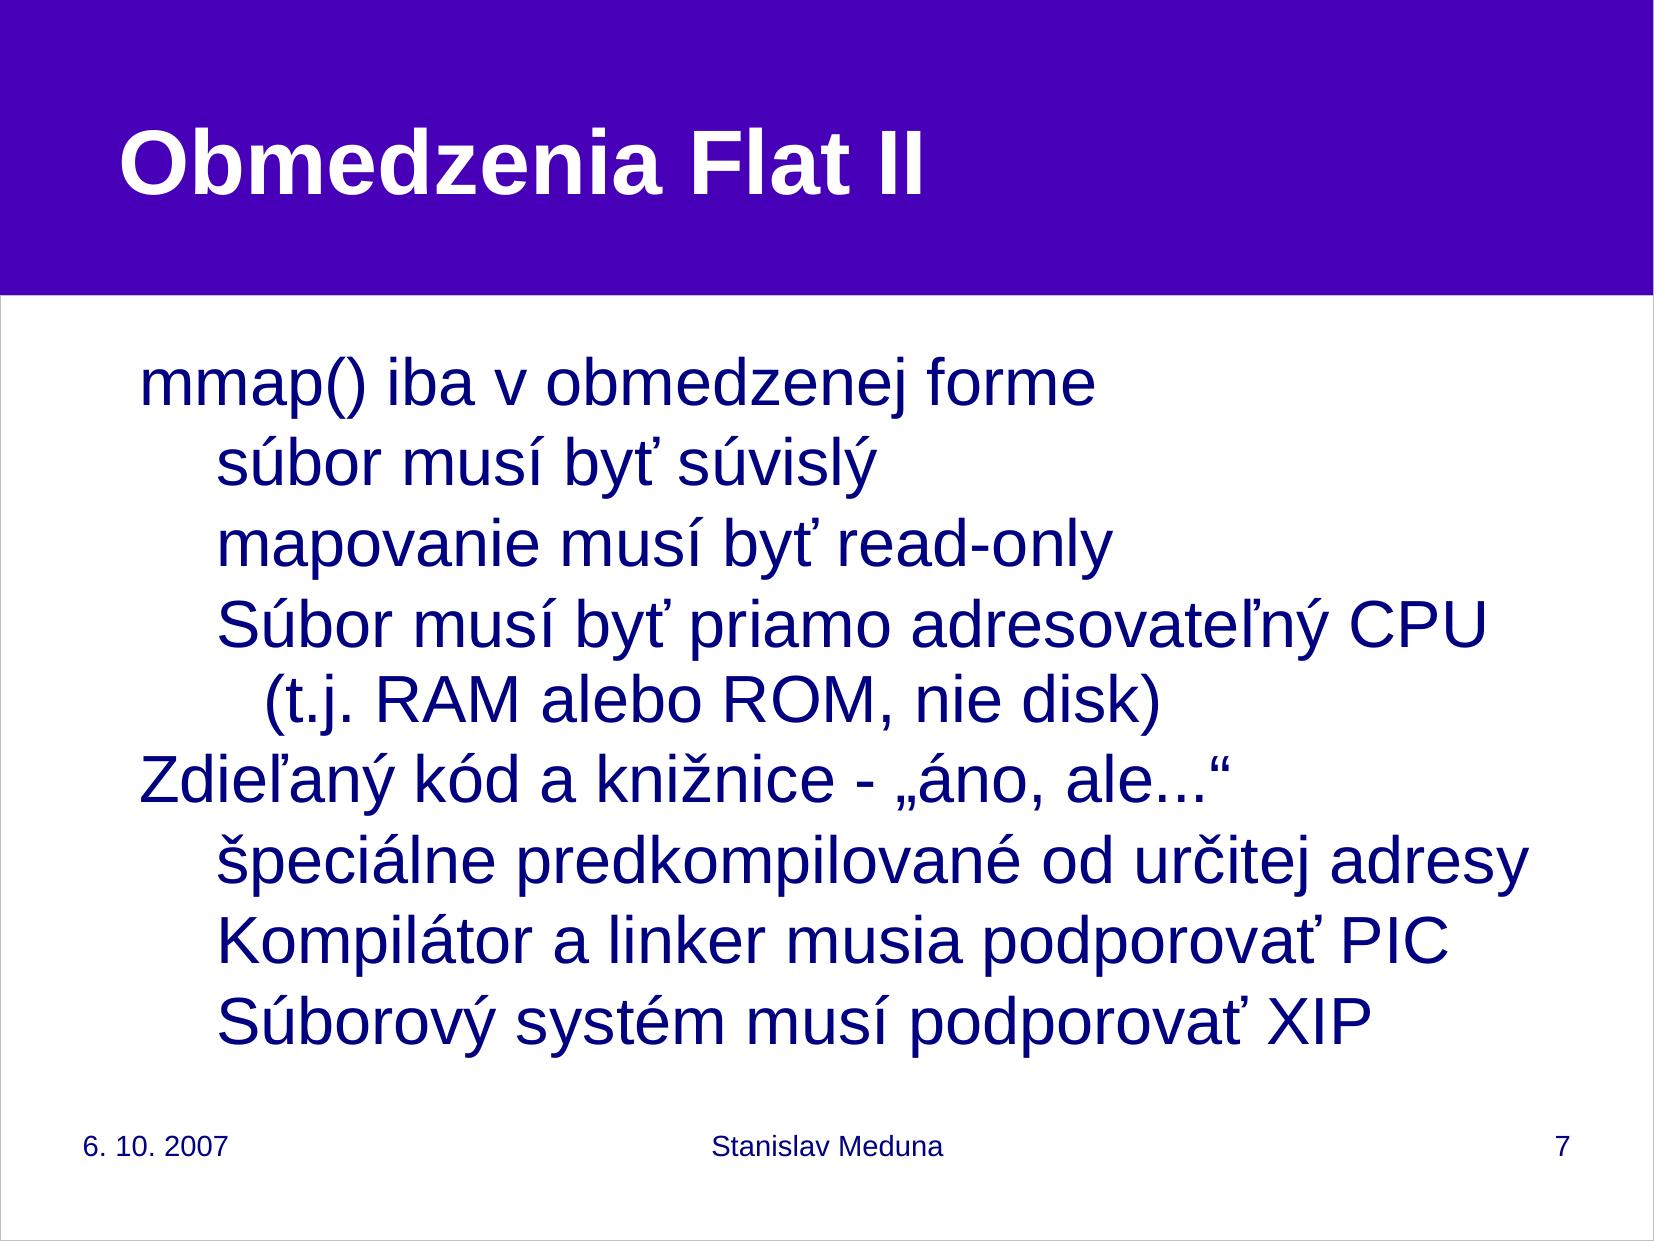

# Obmedzenia Flat II
mmap() iba v obmedzenej forme
súbor musí byť súvislý
mapovanie musí byť read-only
Súbor musí byť priamo adresovateľný CPU (t.j. RAM alebo ROM, nie disk)
Zdieľaný kód a knižnice - „áno, ale...“
špeciálne predkompilované od určitej adresy
Kompilátor a linker musia podporovať PIC
Súborový systém musí podporovať XIP
6. 10. 2007
Stanislav Meduna
7